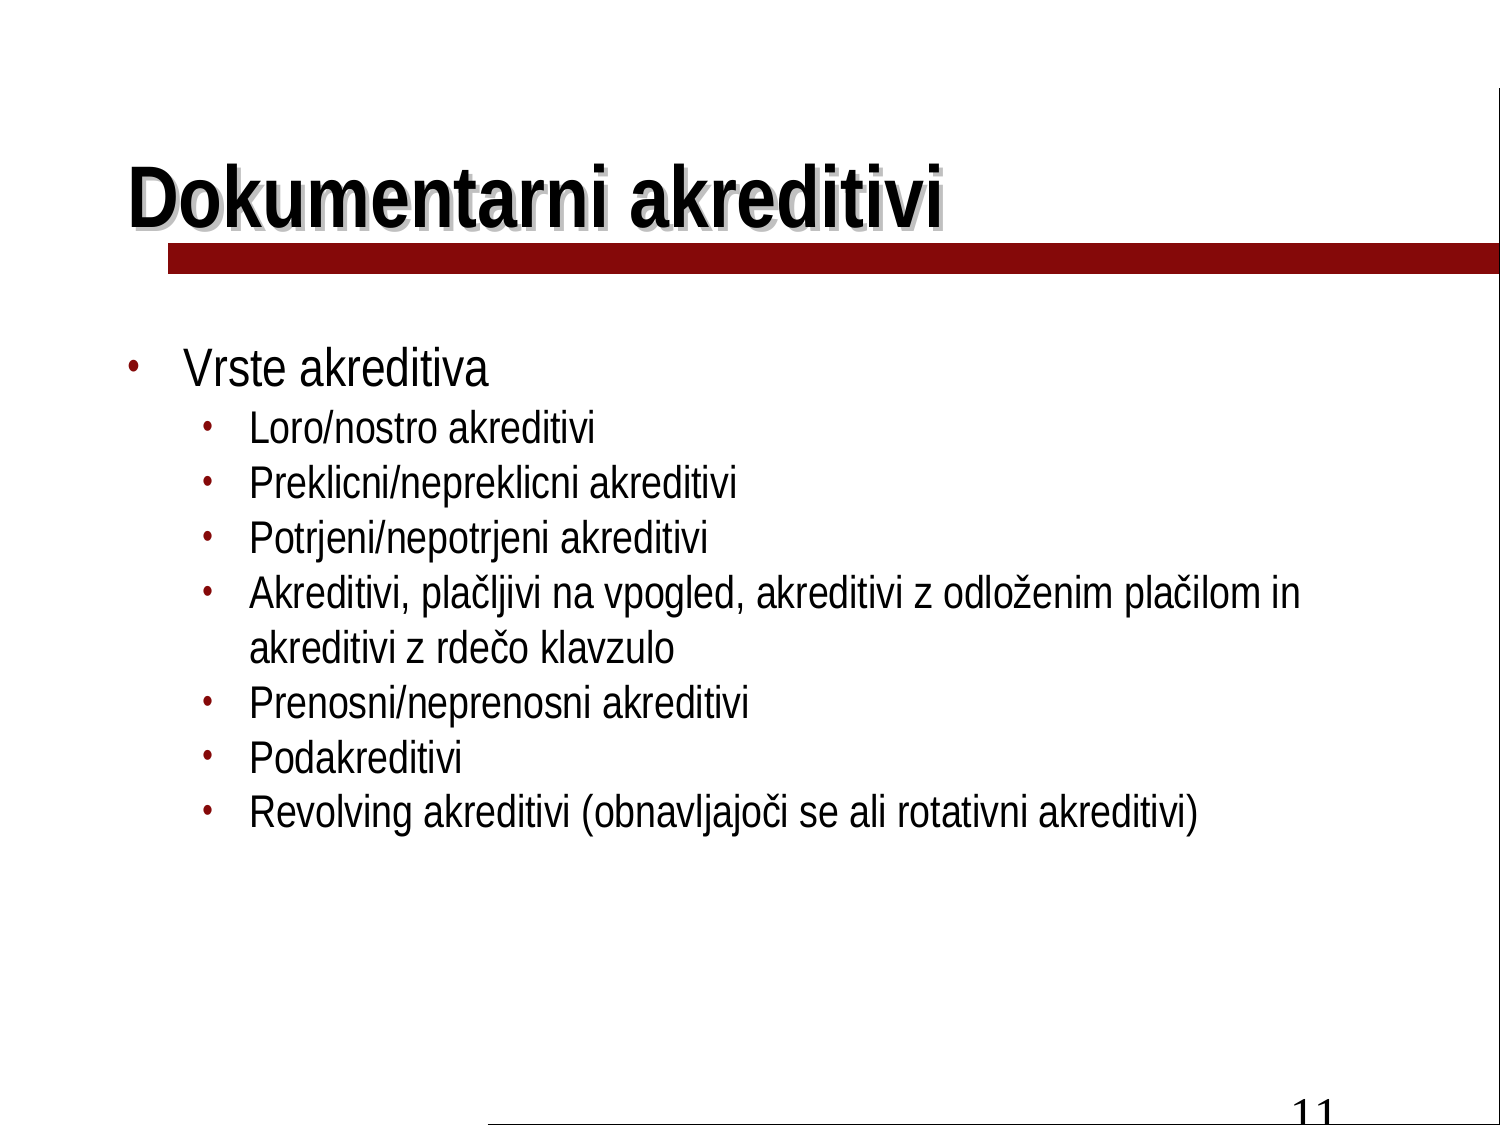

# Dokumentarni akreditivi
Vrste akreditiva
Loro/nostro akreditivi
Preklicni/nepreklicni akreditivi
Potrjeni/nepotrjeni akreditivi
Akreditivi, plačljivi na vpogled, akreditivi z odloženim plačilom in akreditivi z rdečo klavzulo
Prenosni/neprenosni akreditivi
Podakreditivi
Revolving akreditivi (obnavljajoči se ali rotativni akreditivi)
11